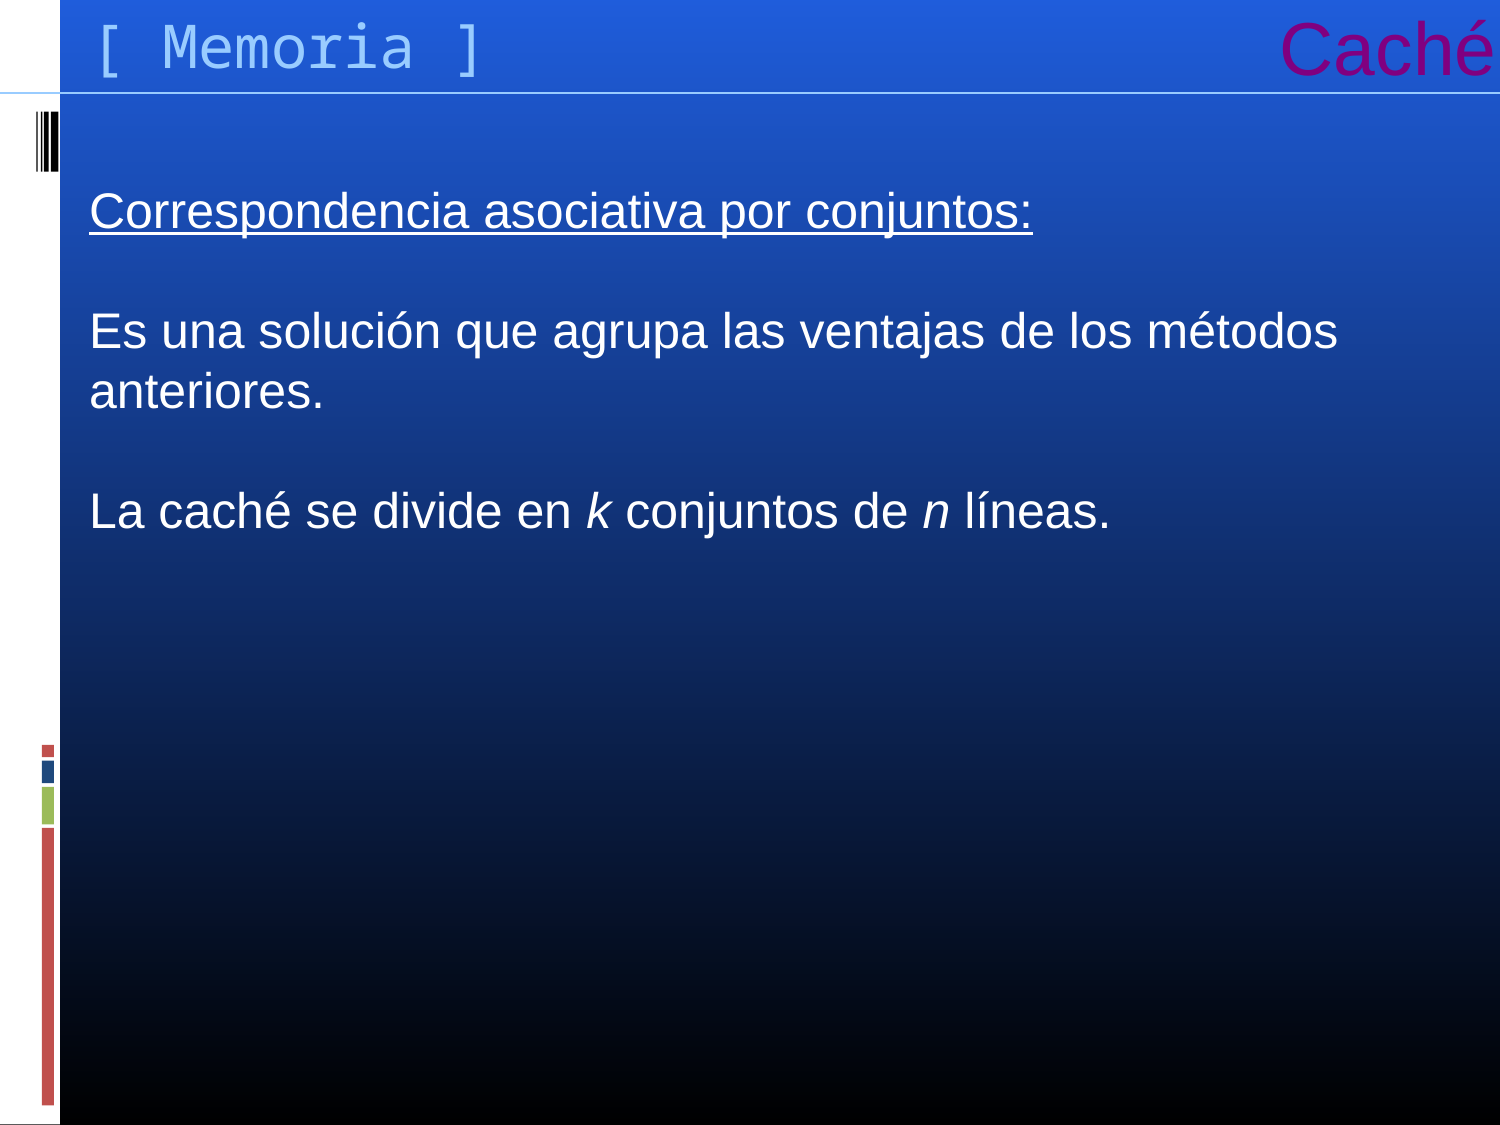

# [ Memoria ]
Caché
Correspondencia asociativa por conjuntos:
Es una solución que agrupa las ventajas de los métodos anteriores.
La caché se divide en k conjuntos de n líneas.